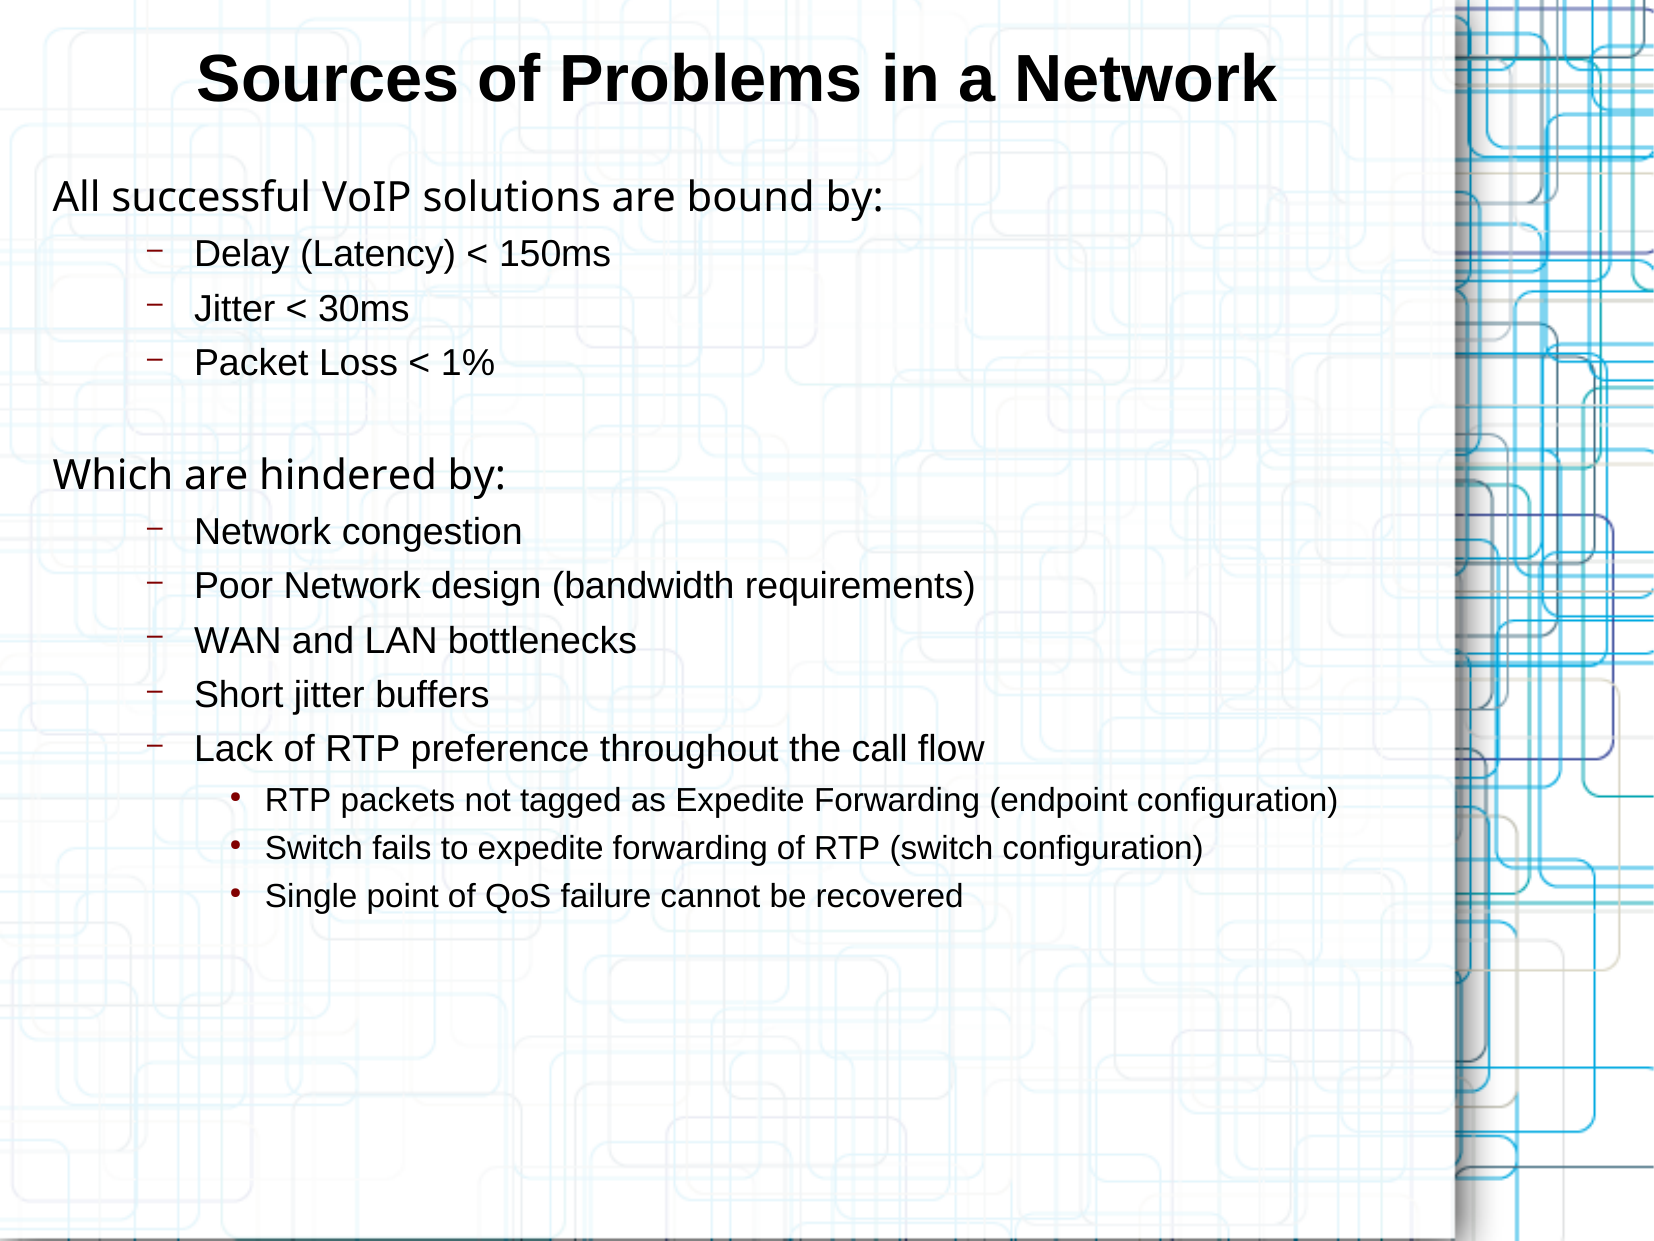

# Sources of Problems in a Network
All successful VoIP solutions are bound by:
Delay (Latency) < 150ms
Jitter < 30ms
Packet Loss < 1%
Which are hindered by:
Network congestion
Poor Network design (bandwidth requirements)
WAN and LAN bottlenecks
Short jitter buffers
Lack of RTP preference throughout the call flow
RTP packets not tagged as Expedite Forwarding (endpoint configuration)
Switch fails to expedite forwarding of RTP (switch configuration)
Single point of QoS failure cannot be recovered